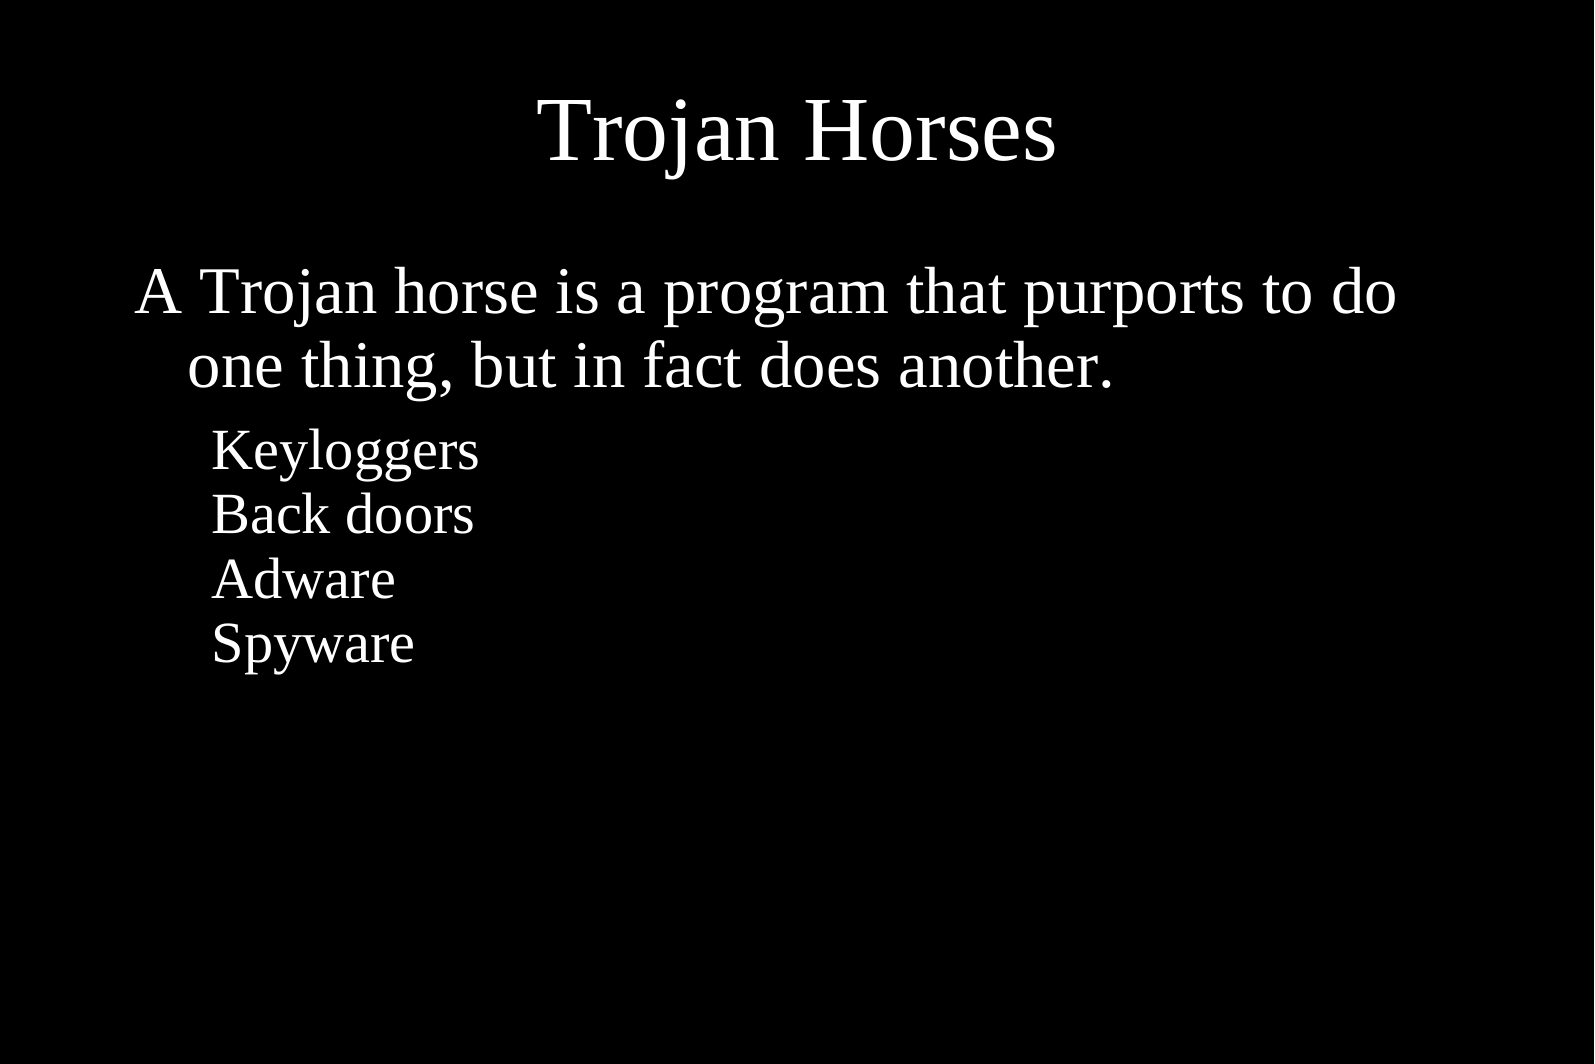

# Trojan Horses
A Trojan horse is a program that purports to do one thing, but in fact does another.
Keyloggers
Back doors
Adware
Spyware